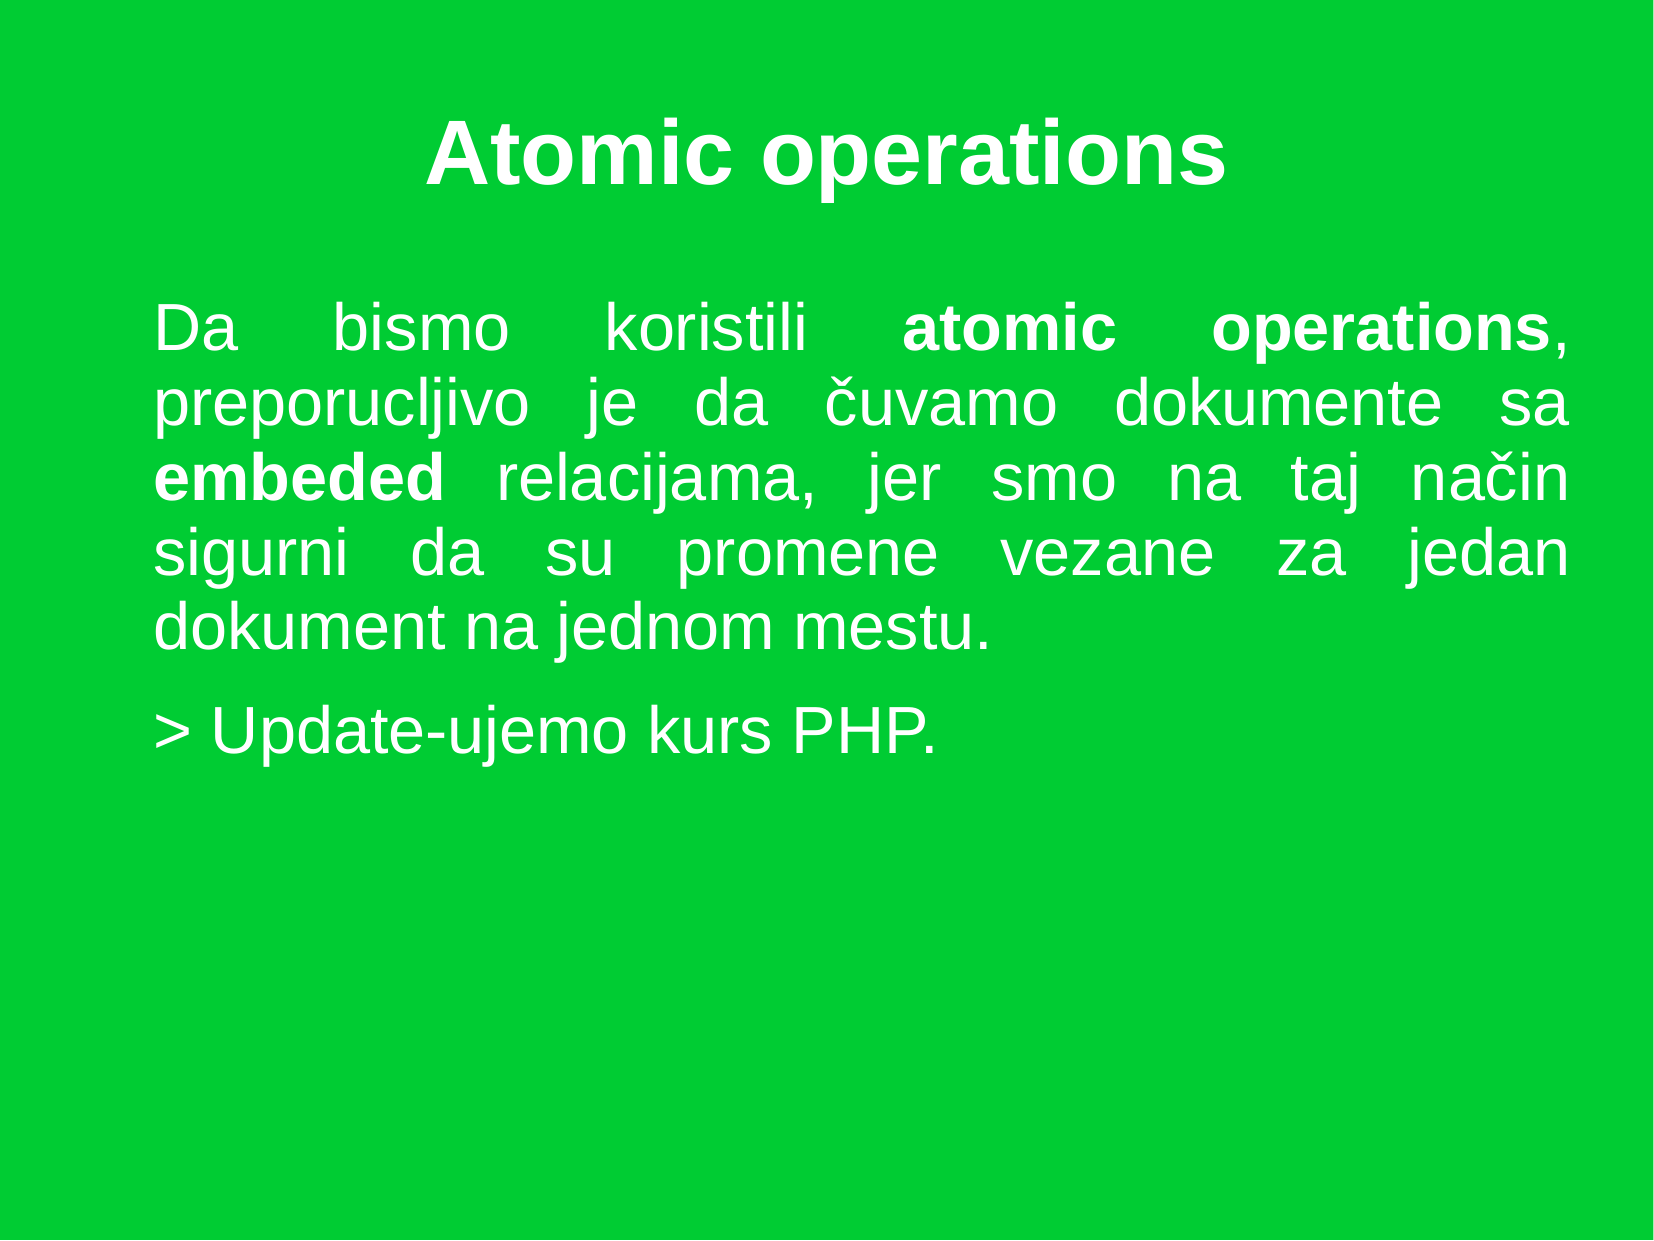

# Atomic operations
Da bismo koristili atomic operations, preporucljivo je da čuvamo dokumente sa embeded relacijama, jer smo na taj način sigurni da su promene vezane za jedan dokument na jednom mestu.
> Update-ujemo kurs PHP.